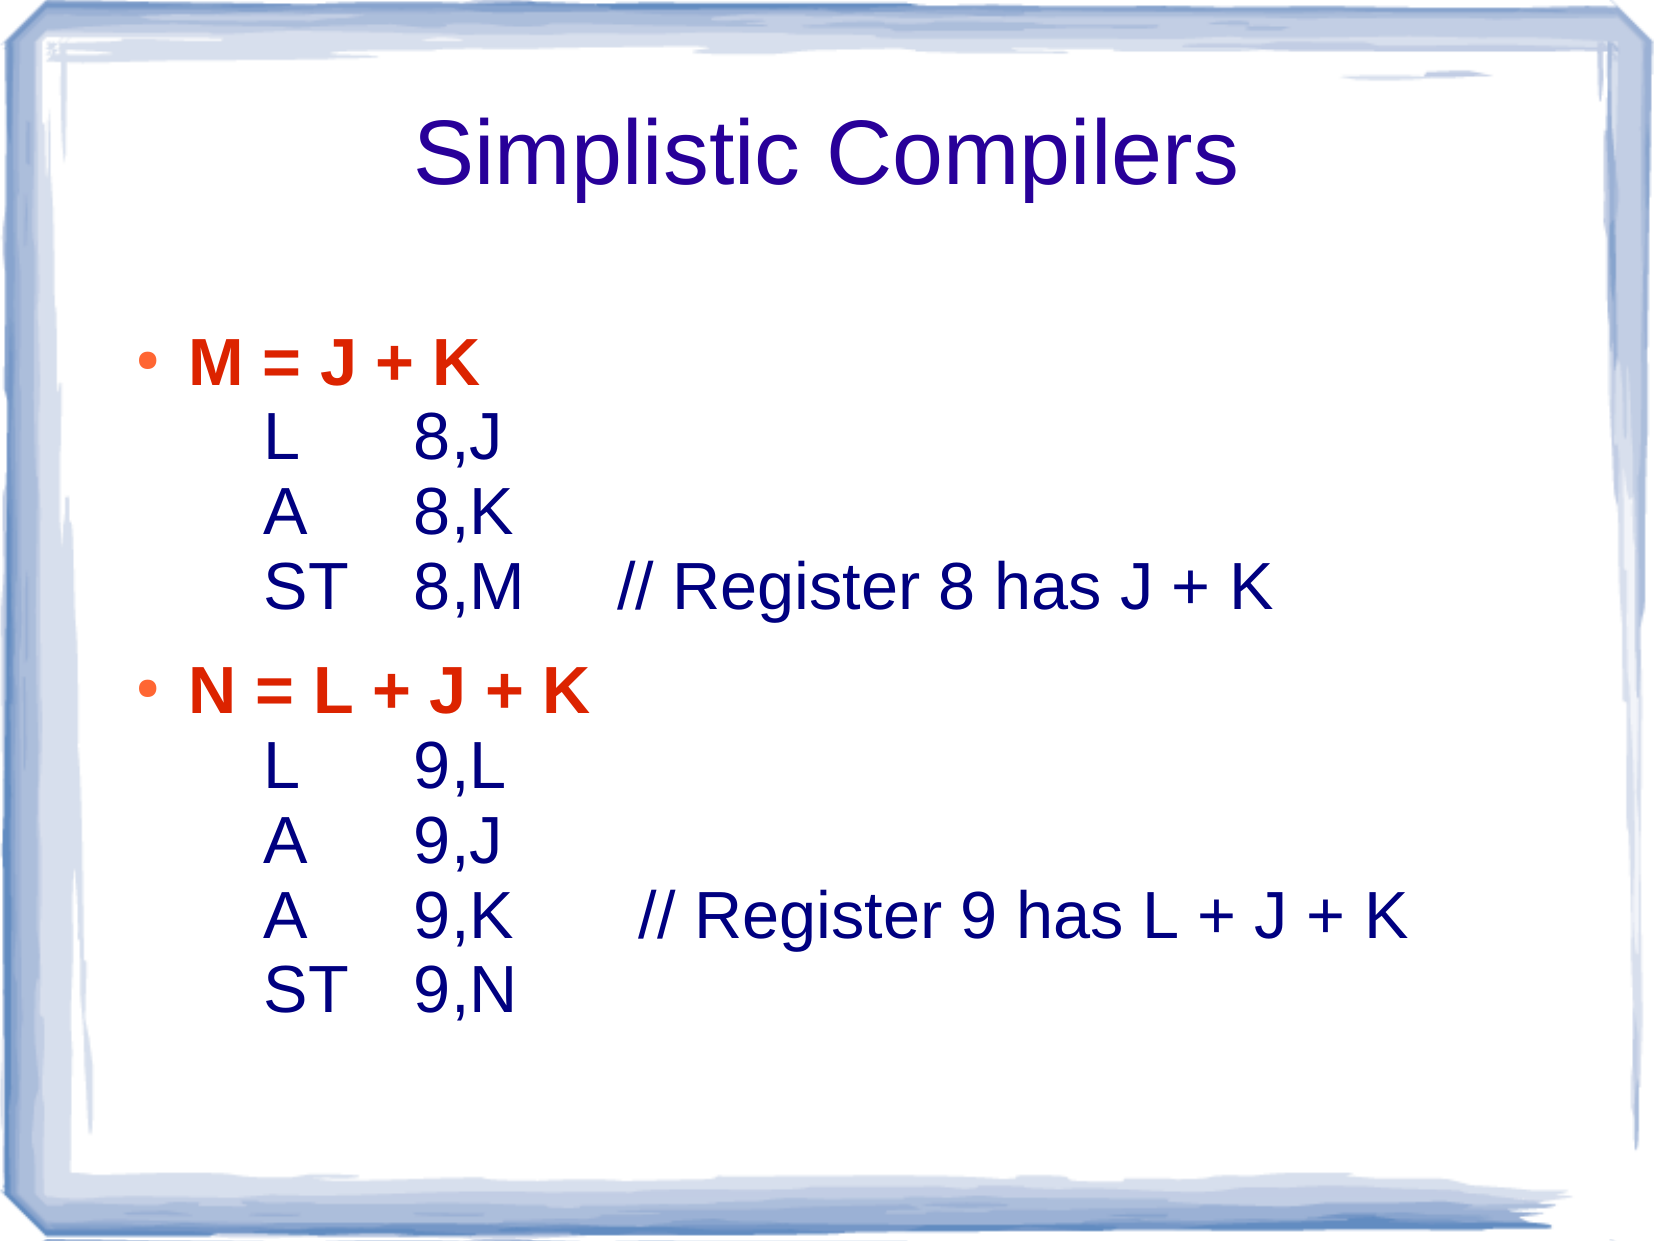

# Simplistic Compilers
M = J + K
	L		8,J
	A		8,K
	ST	8,M // Register 8 has J + K
N = L + J + K
	L		9,L
	A		9,J
	A		9,K		// Register 9 has L + J + K
	ST	9,N